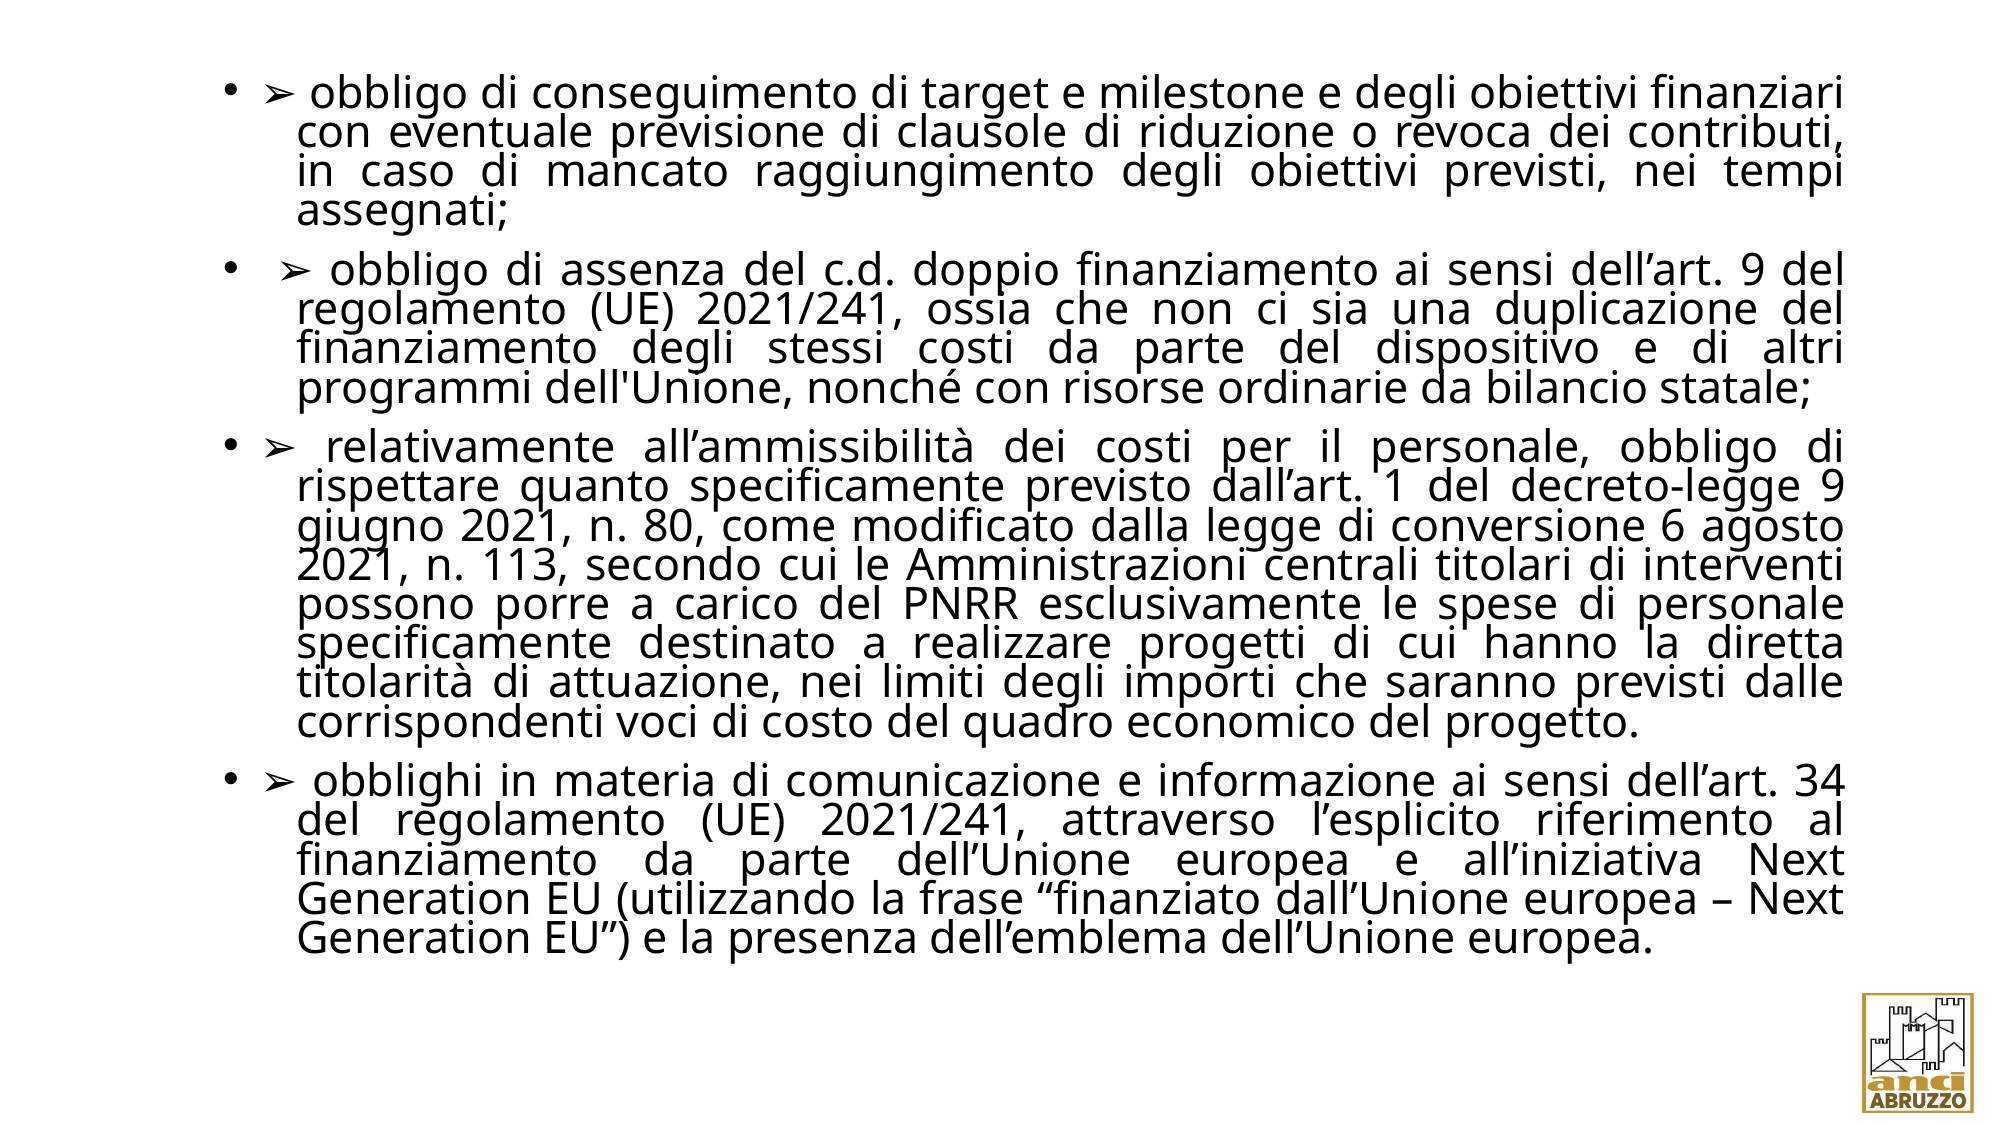

# ➢ obbligo di conseguimento di target e milestone e degli obiettivi finanziari con eventuale previsione di clausole di riduzione o revoca dei contributi, in caso di mancato raggiungimento degli obiettivi previsti, nei tempi assegnati;
 ➢ obbligo di assenza del c.d. doppio finanziamento ai sensi dell’art. 9 del regolamento (UE) 2021/241, ossia che non ci sia una duplicazione del finanziamento degli stessi costi da parte del dispositivo e di altri programmi dell'Unione, nonché con risorse ordinarie da bilancio statale;
➢ relativamente all’ammissibilità dei costi per il personale, obbligo di rispettare quanto specificamente previsto dall’art. 1 del decreto-legge 9 giugno 2021, n. 80, come modificato dalla legge di conversione 6 agosto 2021, n. 113, secondo cui le Amministrazioni centrali titolari di interventi possono porre a carico del PNRR esclusivamente le spese di personale specificamente destinato a realizzare progetti di cui hanno la diretta titolarità di attuazione, nei limiti degli importi che saranno previsti dalle corrispondenti voci di costo del quadro economico del progetto.
➢ obblighi in materia di comunicazione e informazione ai sensi dell’art. 34 del regolamento (UE) 2021/241, attraverso l’esplicito riferimento al finanziamento da parte dell’Unione europea e all’iniziativa Next Generation EU (utilizzando la frase “finanziato dall’Unione europea – Next Generation EU”) e la presenza dell’emblema dell’Unione europea.